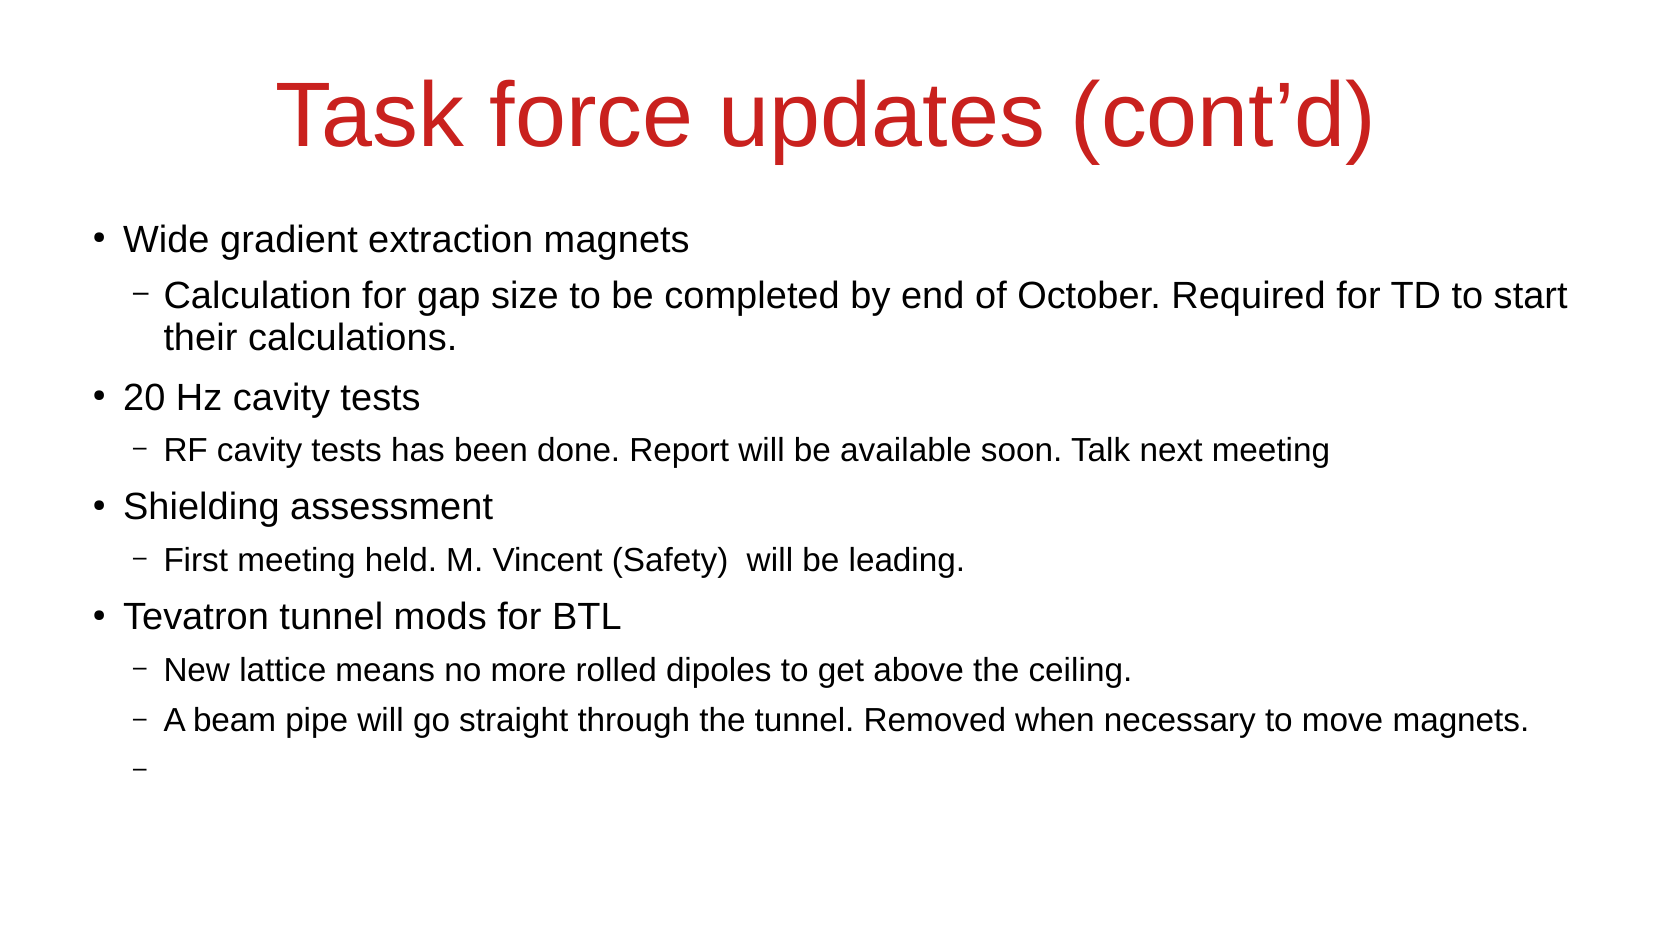

# Task force updates (cont’d)
Wide gradient extraction magnets
Calculation for gap size to be completed by end of October. Required for TD to start their calculations.
20 Hz cavity tests
RF cavity tests has been done. Report will be available soon. Talk next meeting
Shielding assessment
First meeting held. M. Vincent (Safety) will be leading.
Tevatron tunnel mods for BTL
New lattice means no more rolled dipoles to get above the ceiling.
A beam pipe will go straight through the tunnel. Removed when necessary to move magnets.